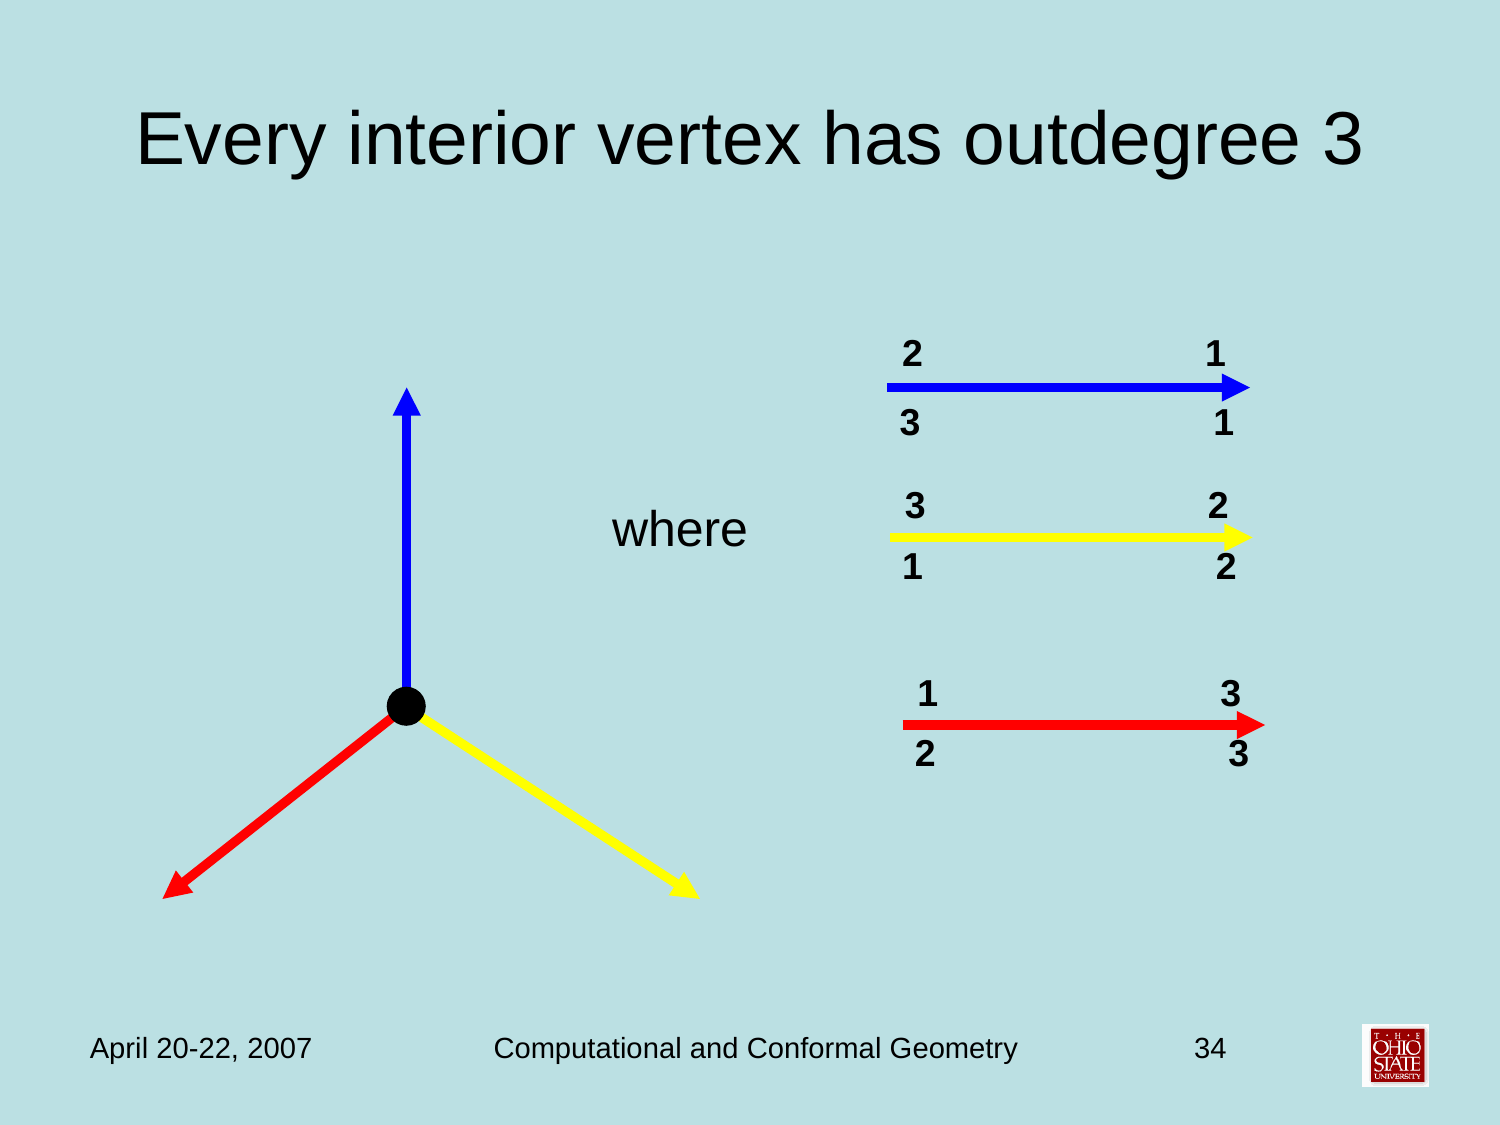

# Every interior vertex has outdegree 3
2 1
3 1
3 2
1 2
1 3
2 3
where
April 20-22, 2007
Computational and Conformal Geometry
34